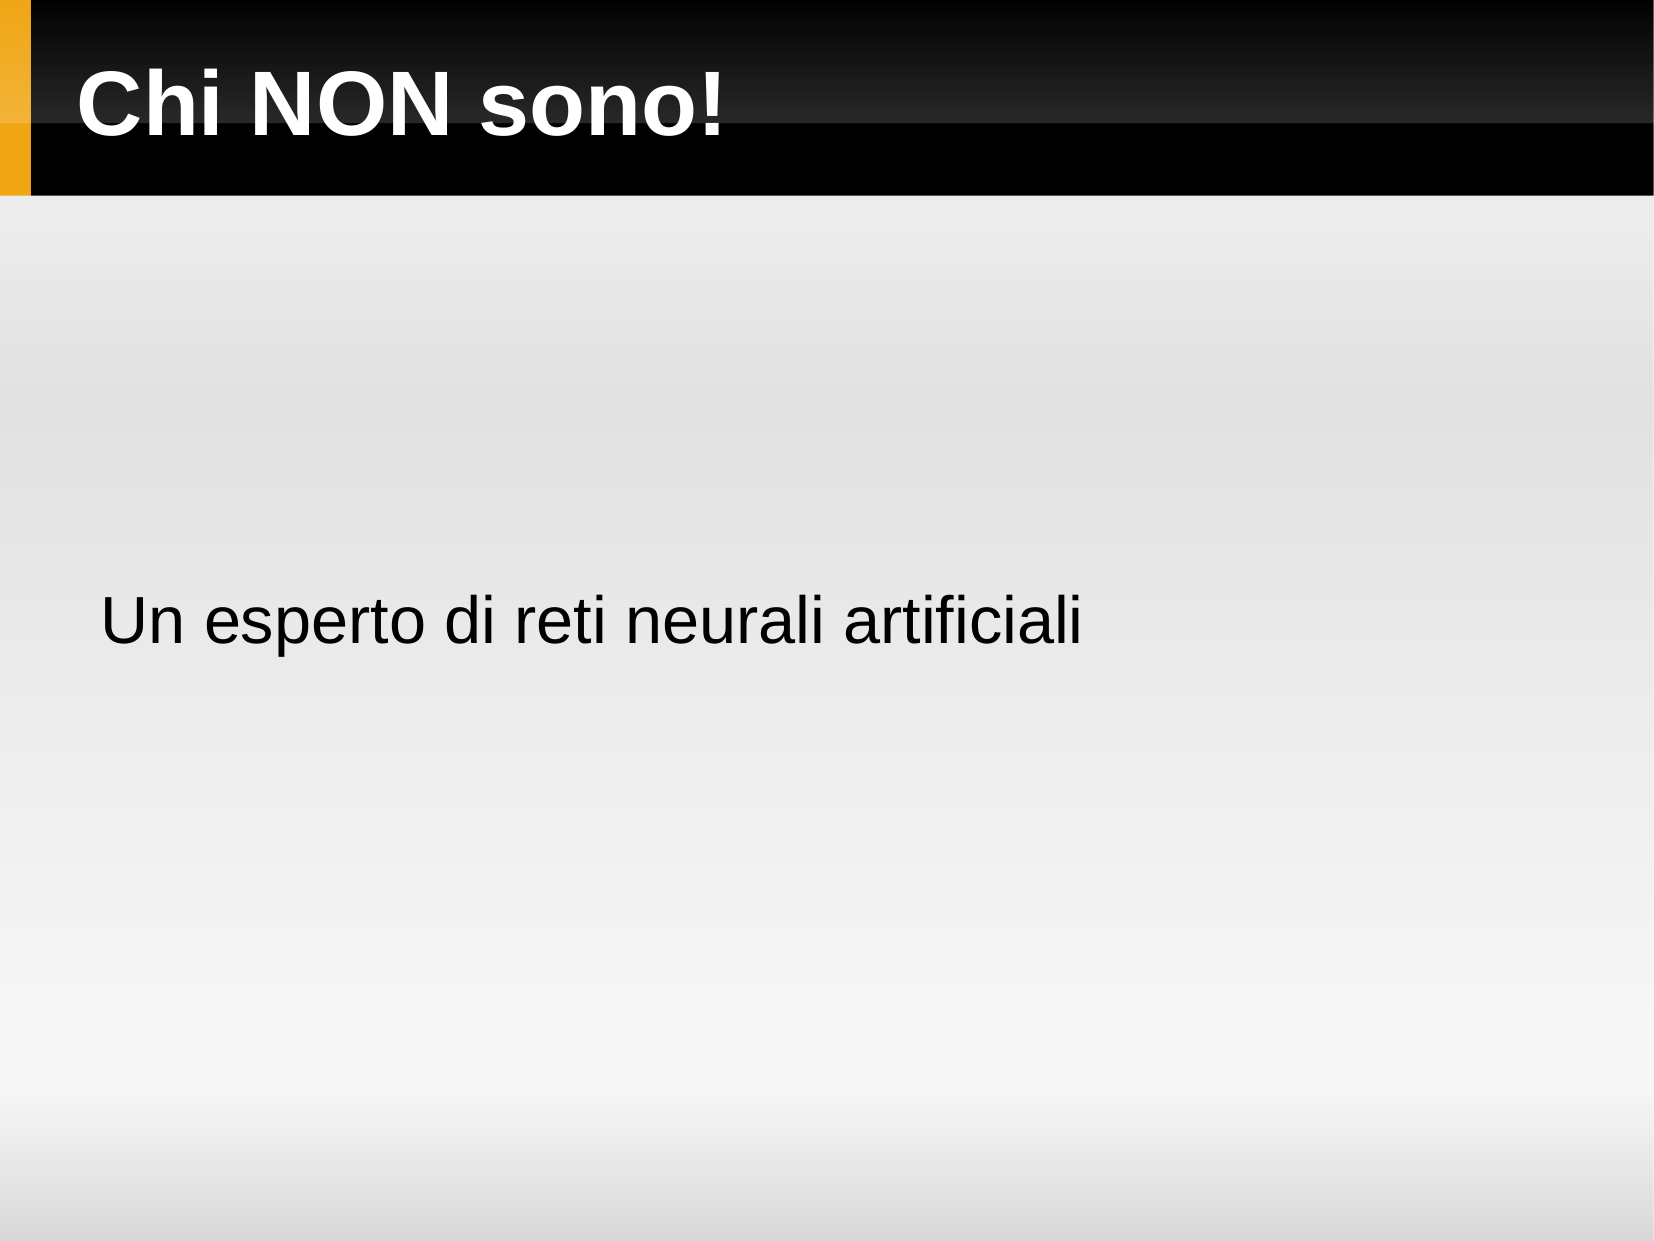

# Chi NON sono!
Un esperto di reti neurali artificiali